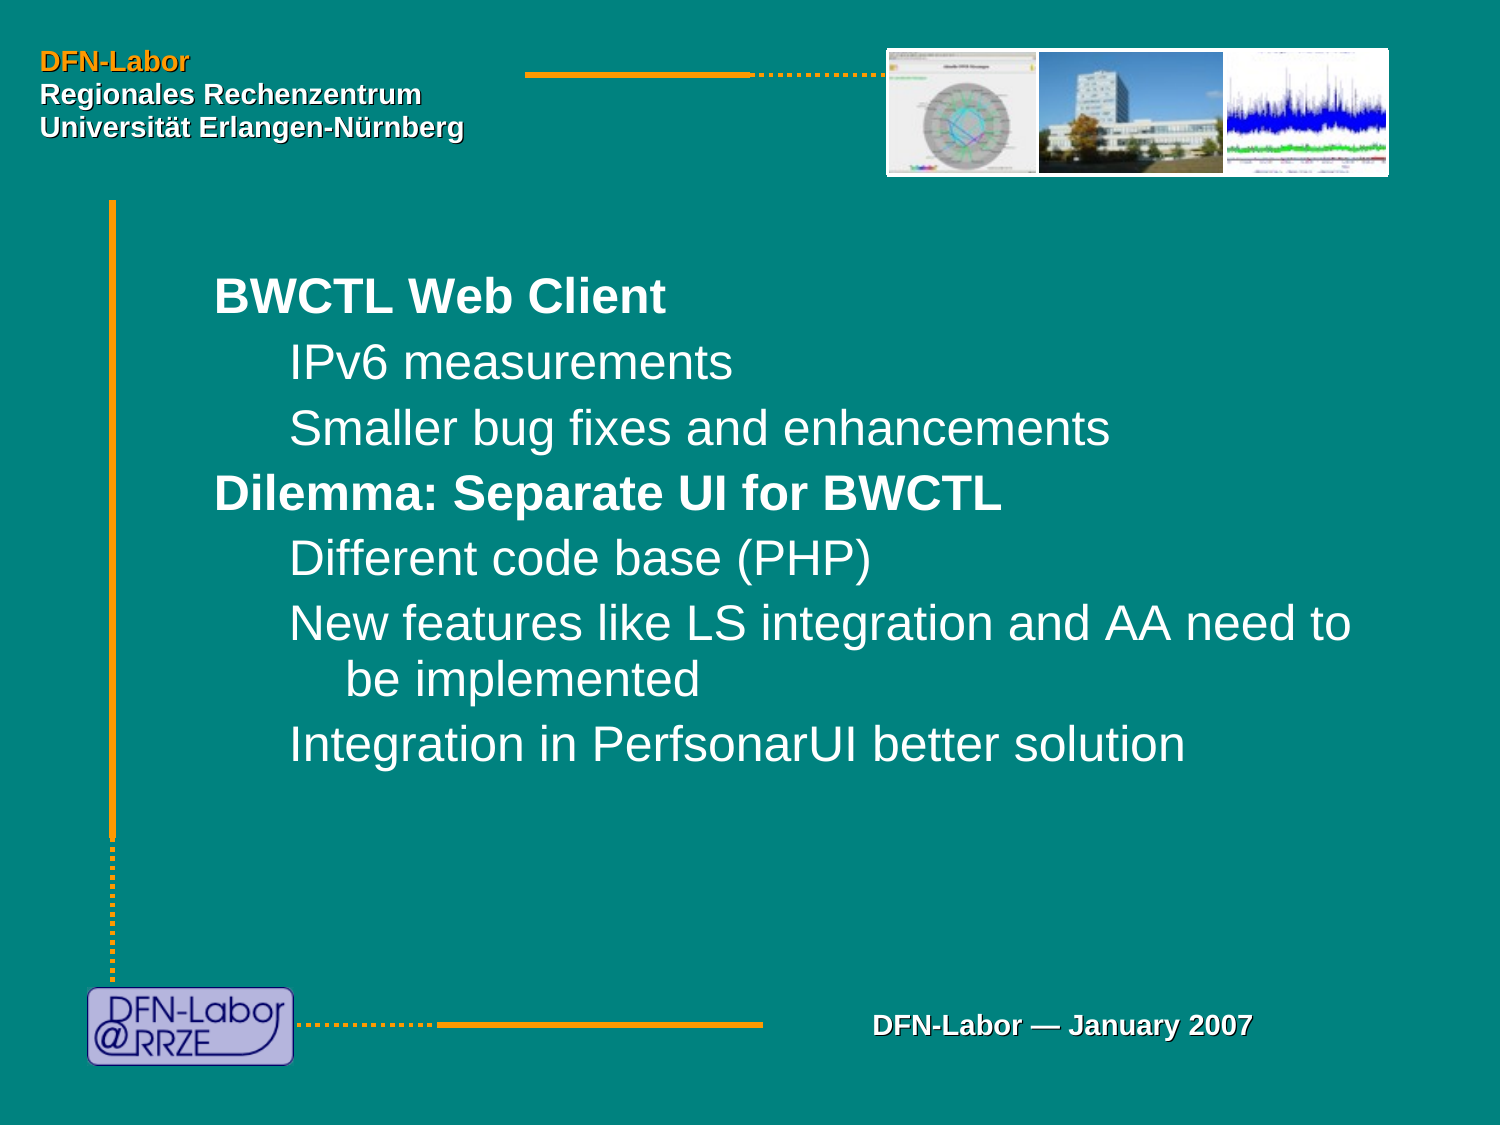

# BWCTL Web Client
IPv6 measurements
Smaller bug fixes and enhancements
Dilemma: Separate UI for BWCTL
Different code base (PHP)
New features like LS integration and AA need to be implemented
Integration in PerfsonarUI better solution